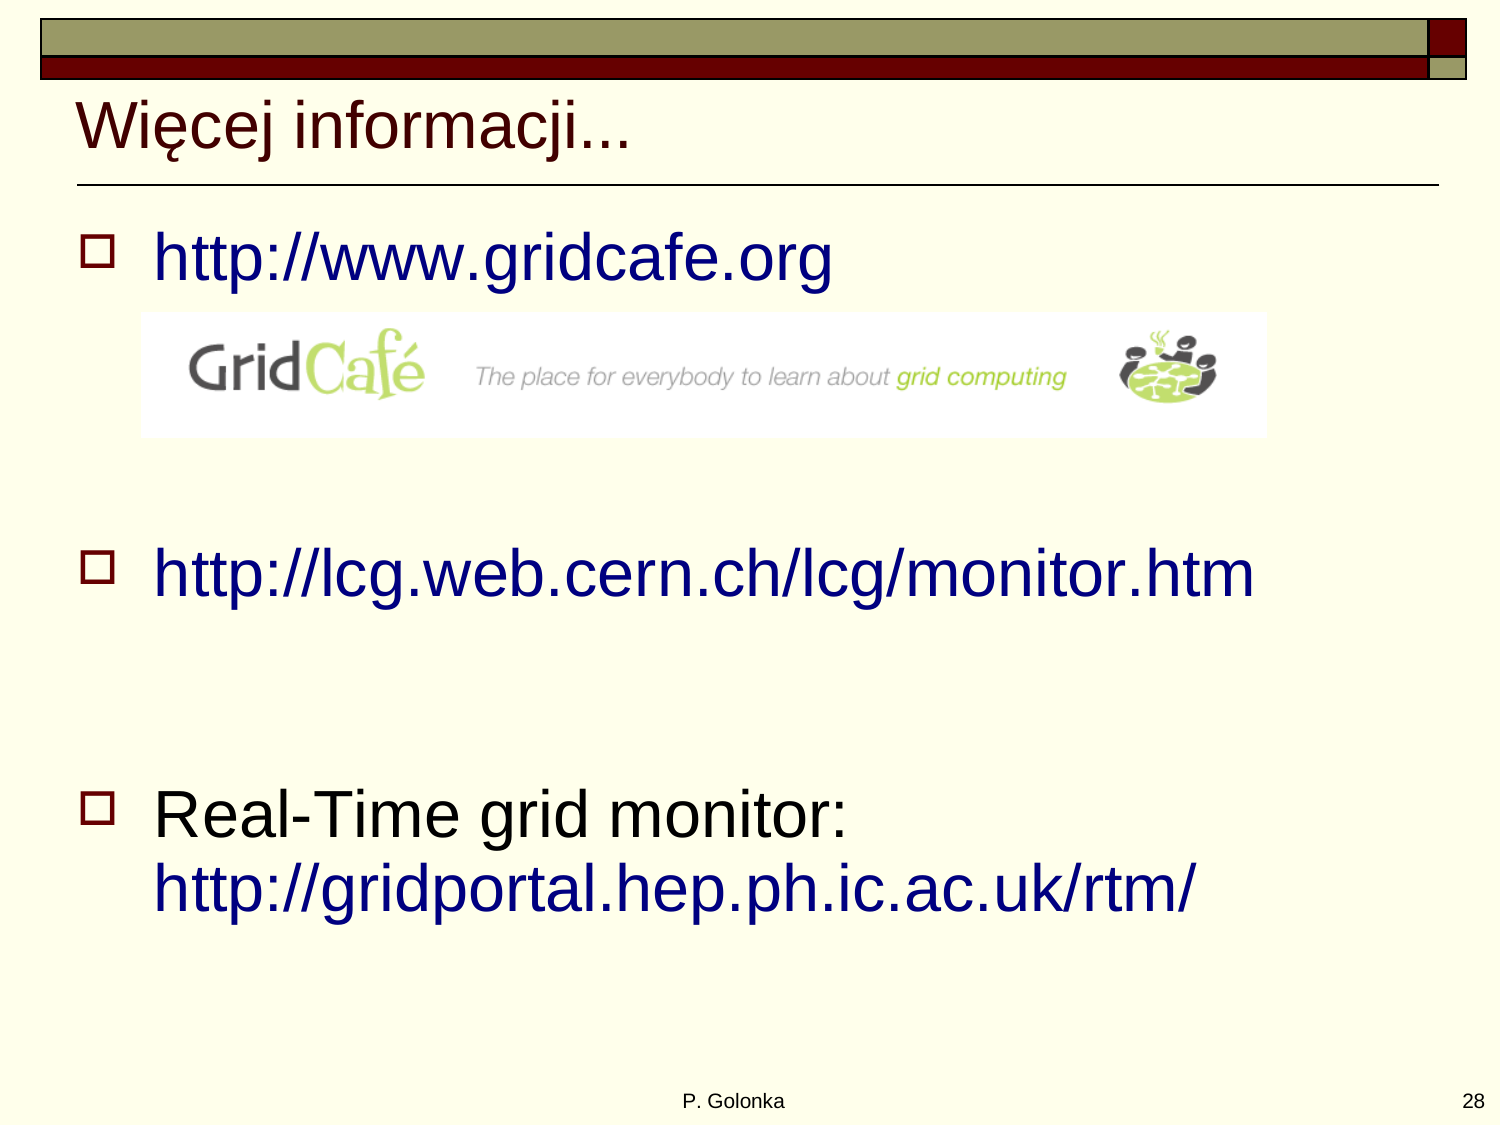

# Więcej informacji...
http://www.gridcafe.org
http://lcg.web.cern.ch/lcg/monitor.htm
Real-Time grid monitor:
http://gridportal.hep.ph.ic.ac.uk/rtm/
P. Golonka
28